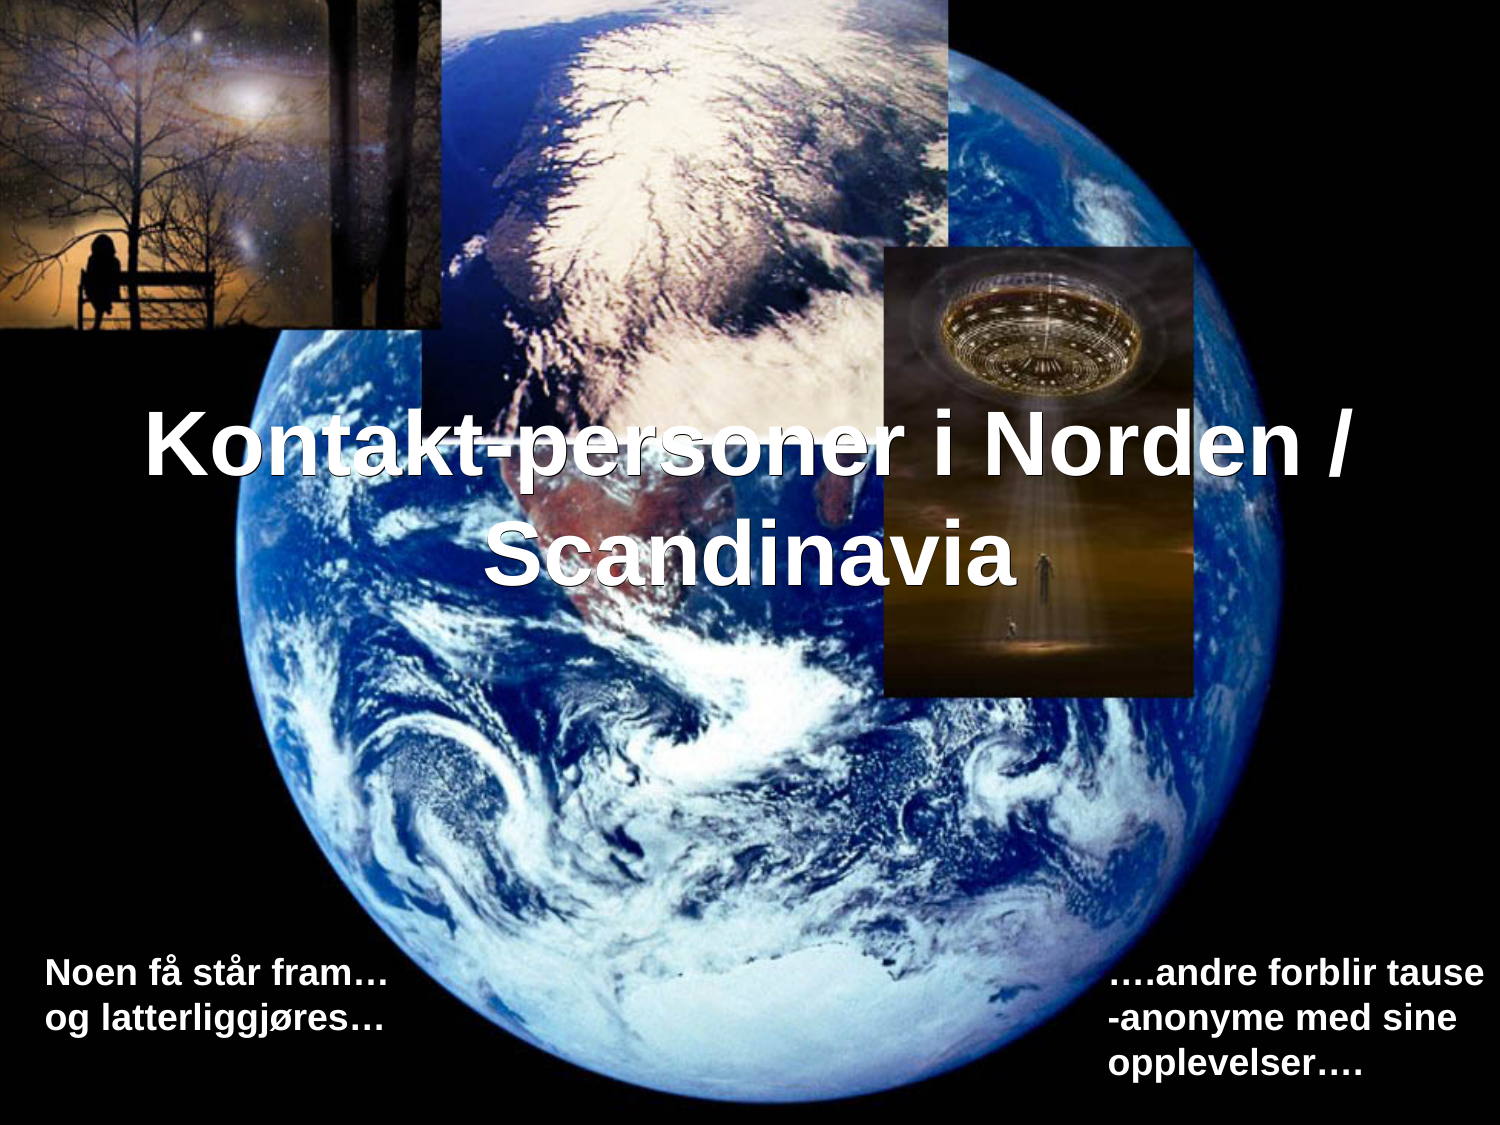

# Kontakt-personer i Norden / Scandinavia
Noen få står fram…
og latterliggjøres…
….andre forblir tause
-anonyme med sine
opplevelser….